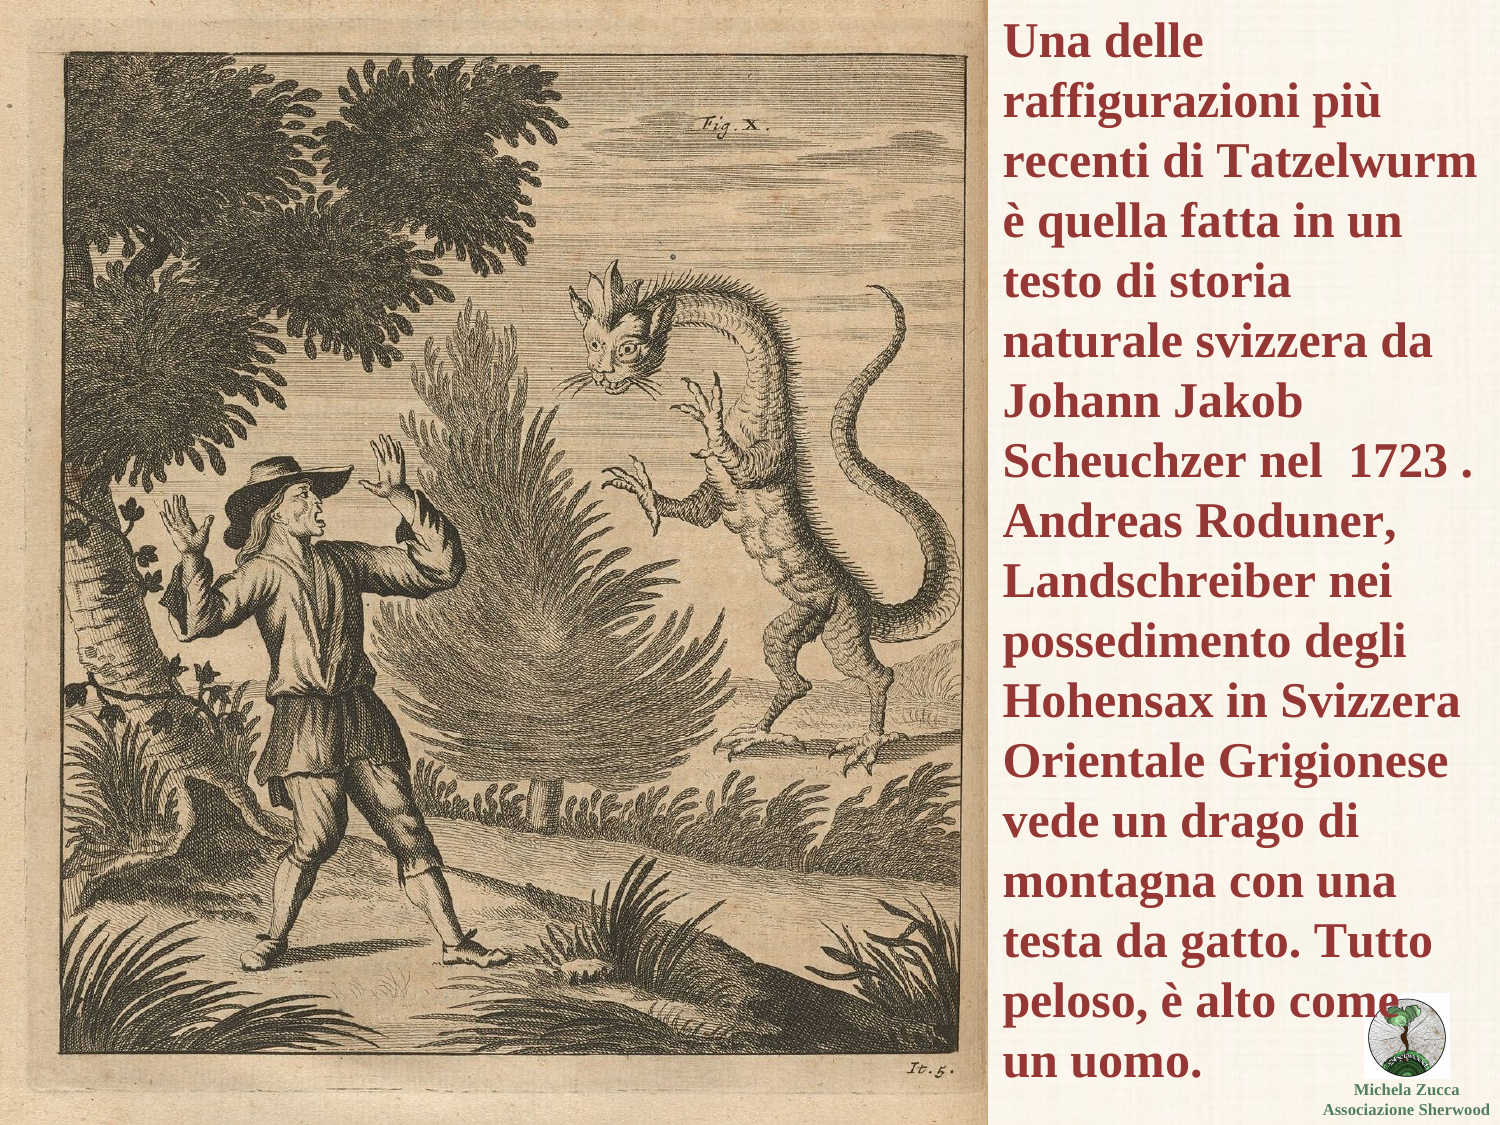

Una delle raffigurazioni più recenti di Tatzelwurm è quella fatta in un testo di storia naturale svizzera da Johann Jakob Scheuchzer nel 1723 . Andreas Roduner, Landschreiber nei possedimento degli Hohensax in Svizzera Orientale Grigionese vede un drago di montagna con una testa da gatto. Tutto peloso, è alto come
un uomo.
Michela Zucca
Associazione Sherwood